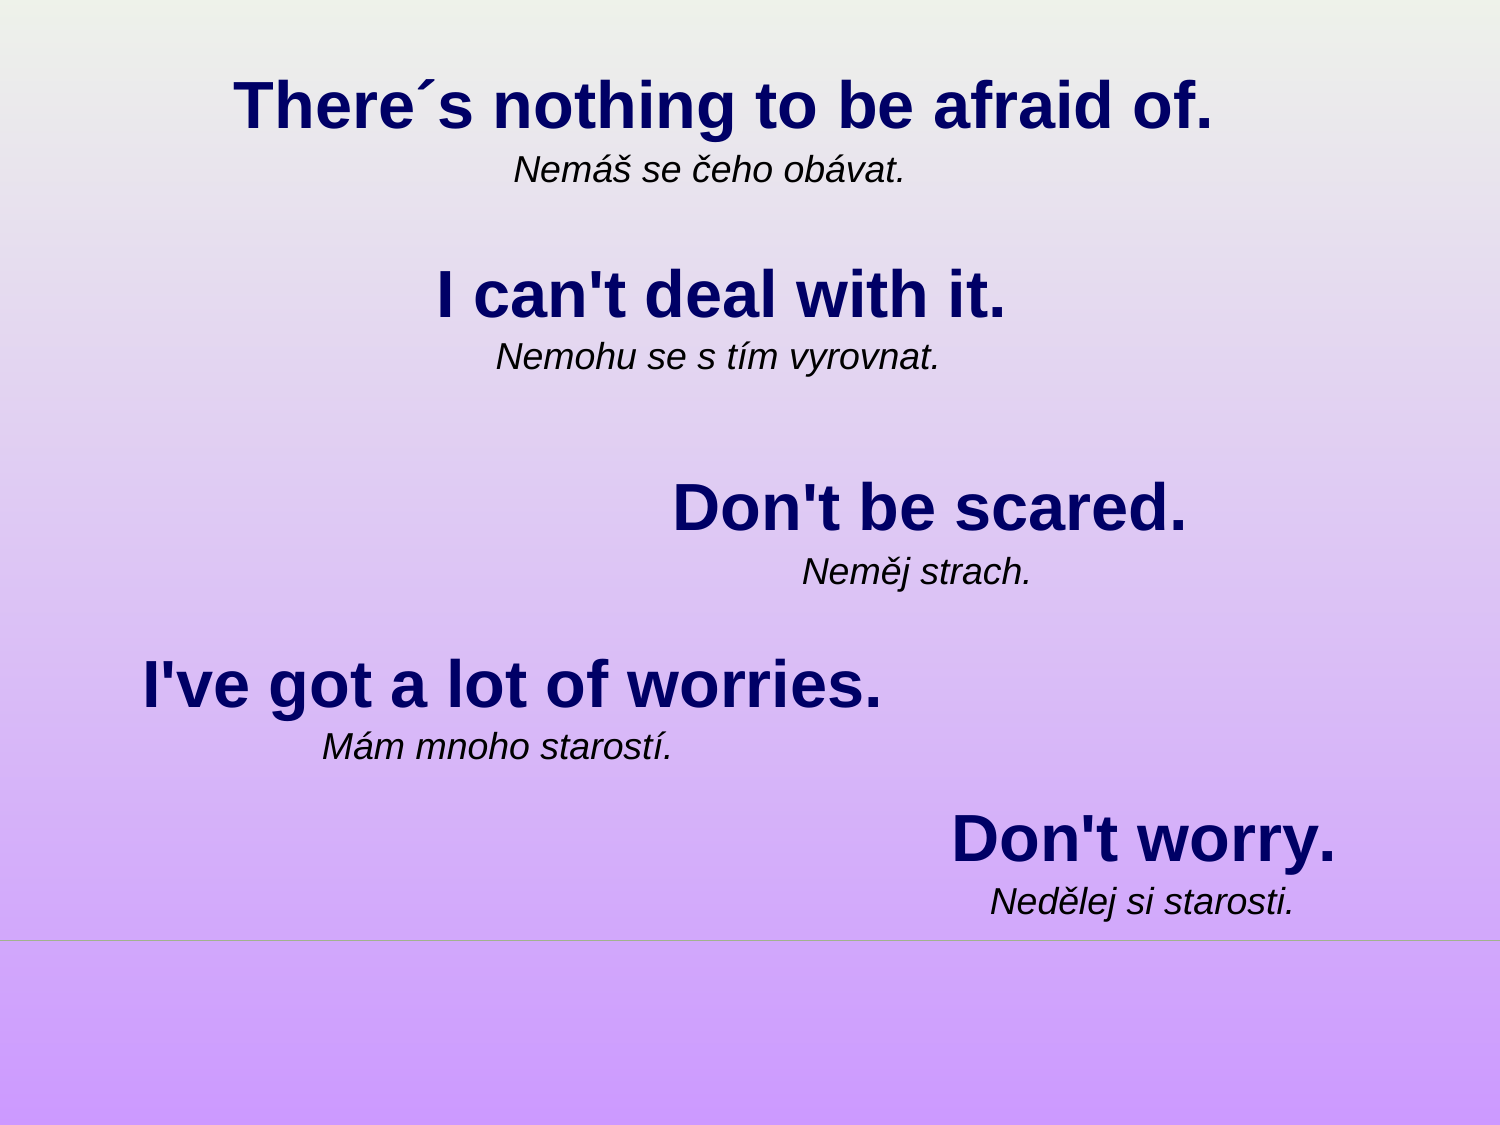

There´s nothing to be afraid of.
Nemáš se čeho obávat.
I can't deal with it.
Nemohu se s tím vyrovnat.
Don't be scared.
Neměj strach.
I've got a lot of worries.
Mám mnoho starostí.
Don't worry.
Nedělej si starosti.